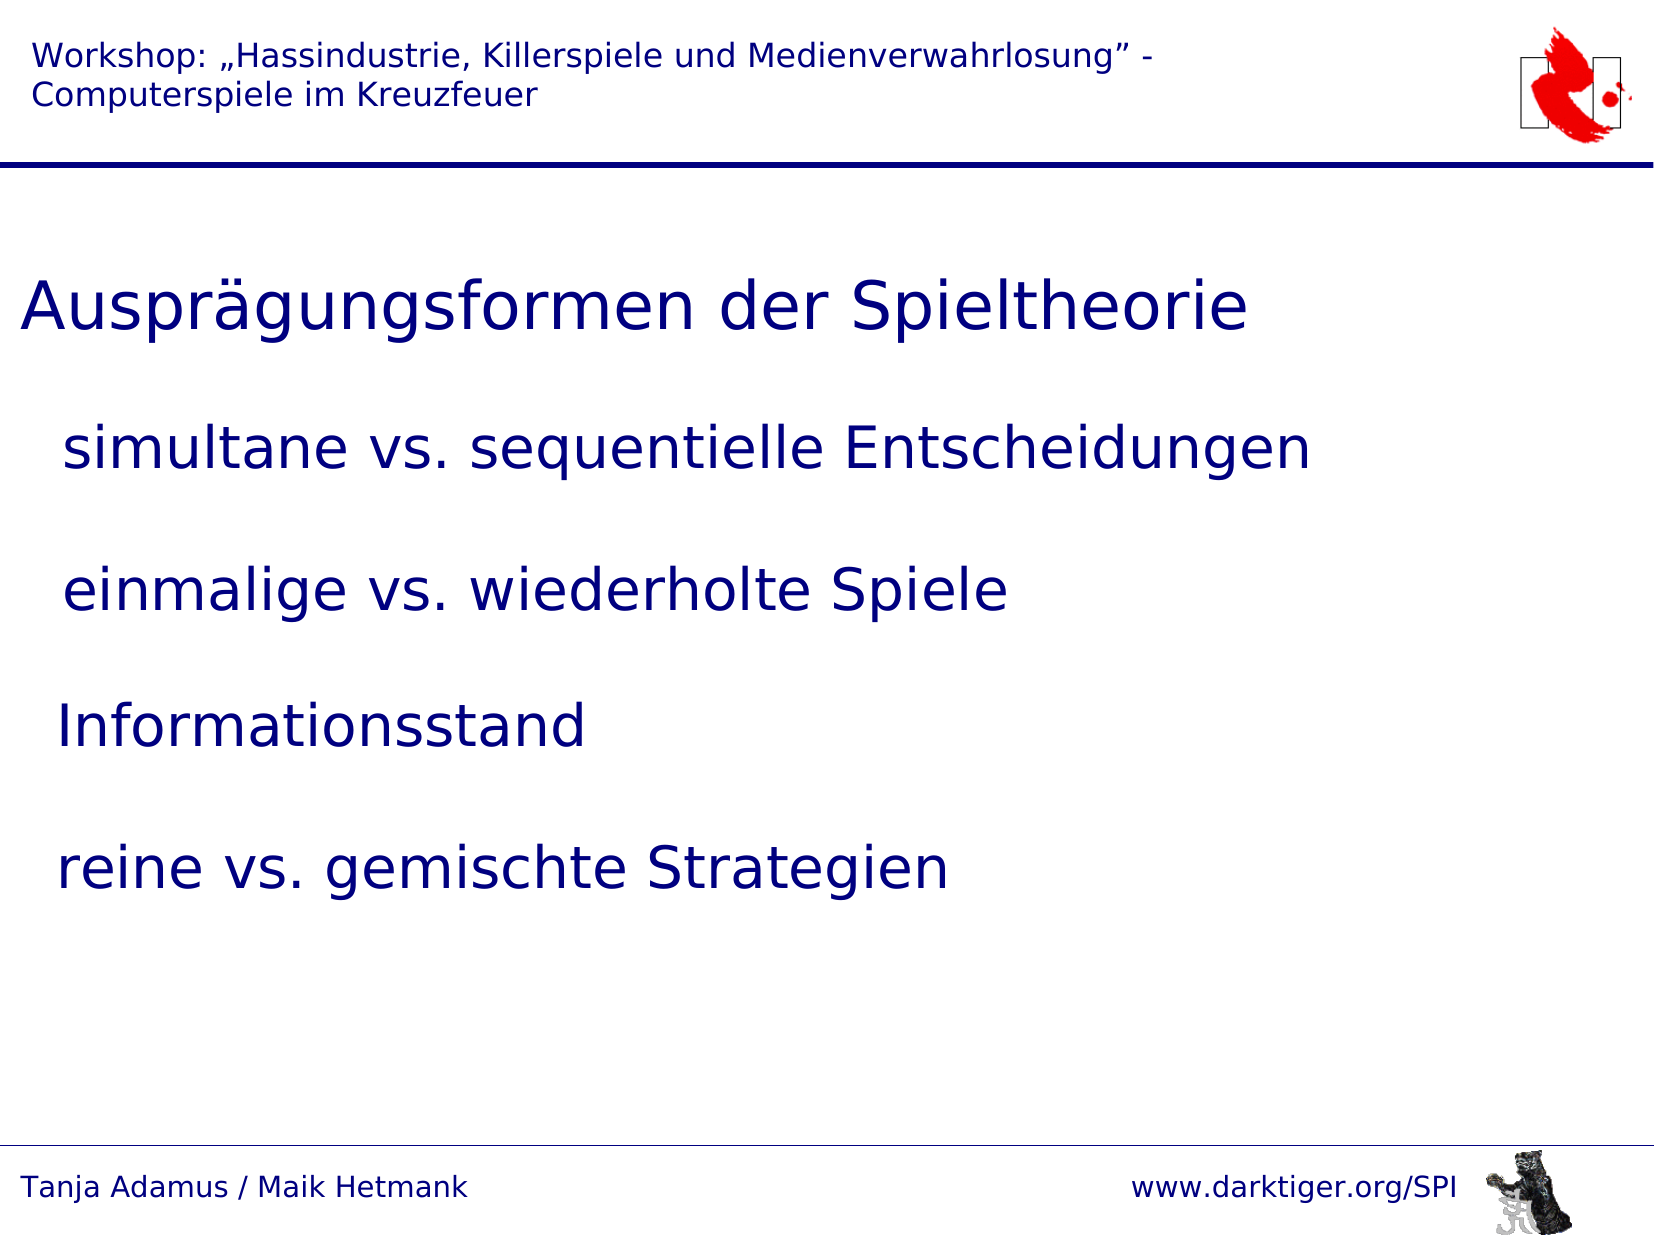

Workshop: „Hassindustrie, Killerspiele und Medienverwahrlosung” - Computerspiele im Kreuzfeuer
Ausprägungsformen der Spieltheorie
simultane vs. sequentielle Entscheidungen
einmalige vs. wiederholte Spiele
Informationsstand
reine vs. gemischte Strategien